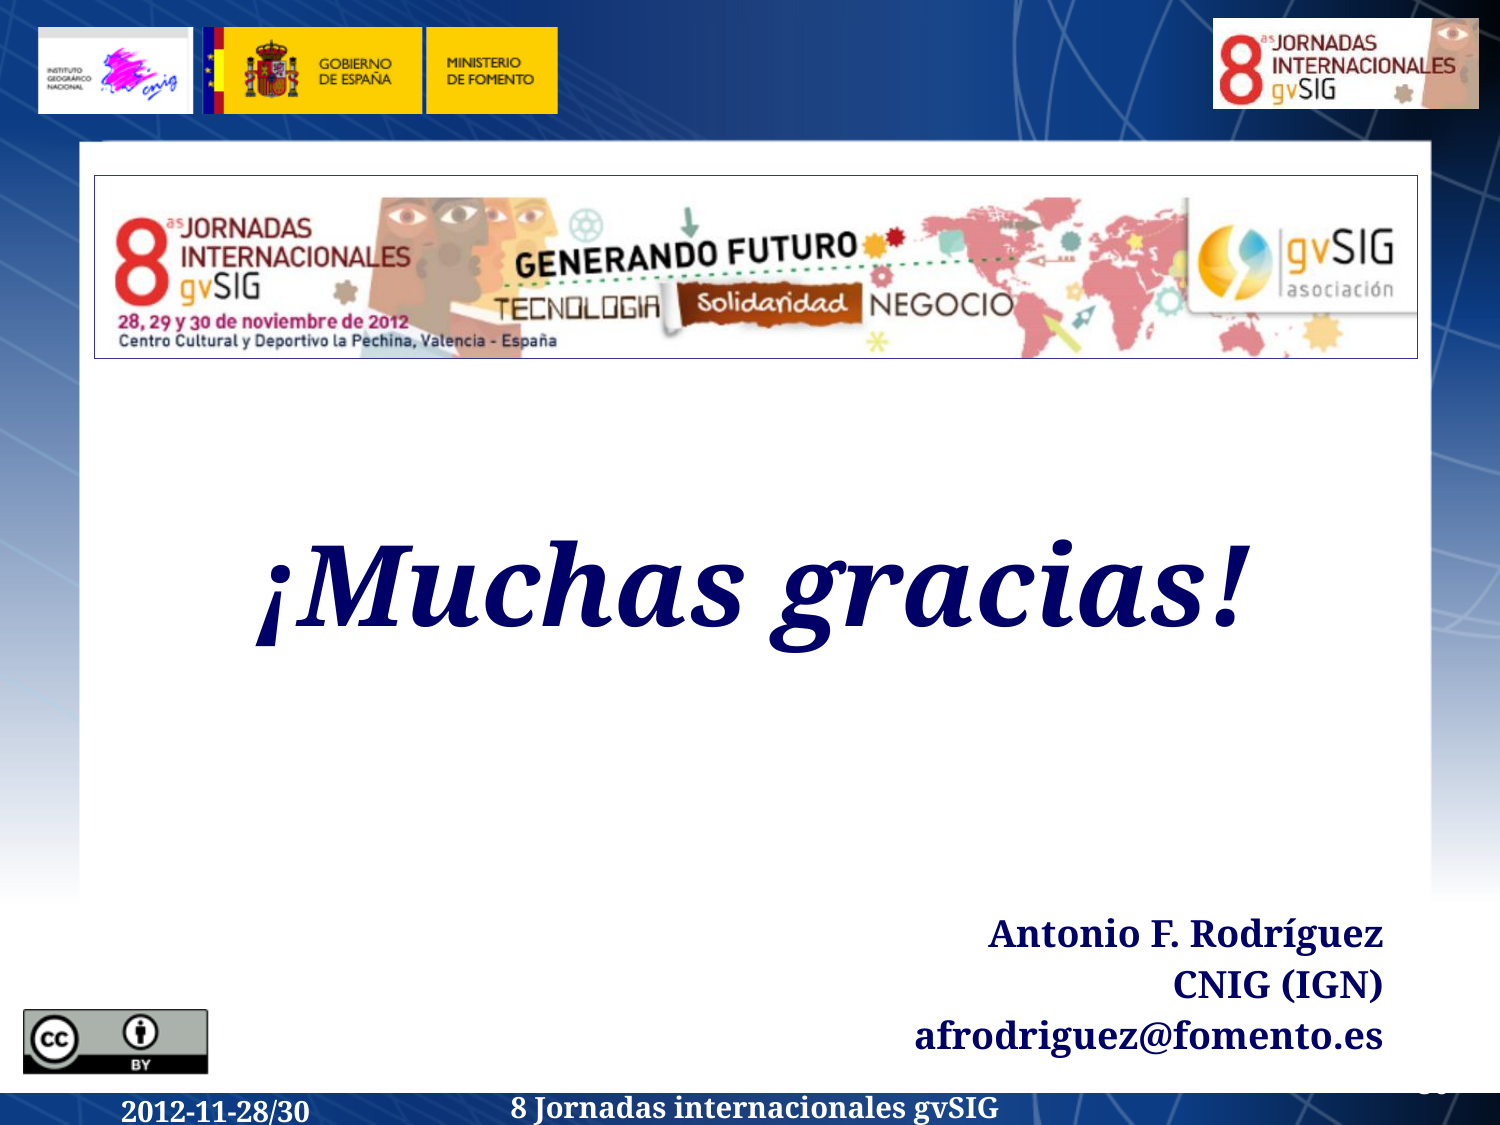

¡Muchas gracias!
Gracias
por vuestra atención
Antonio F. Rodríguez
CNIG (IGN)
afrodriguez@fomento.es